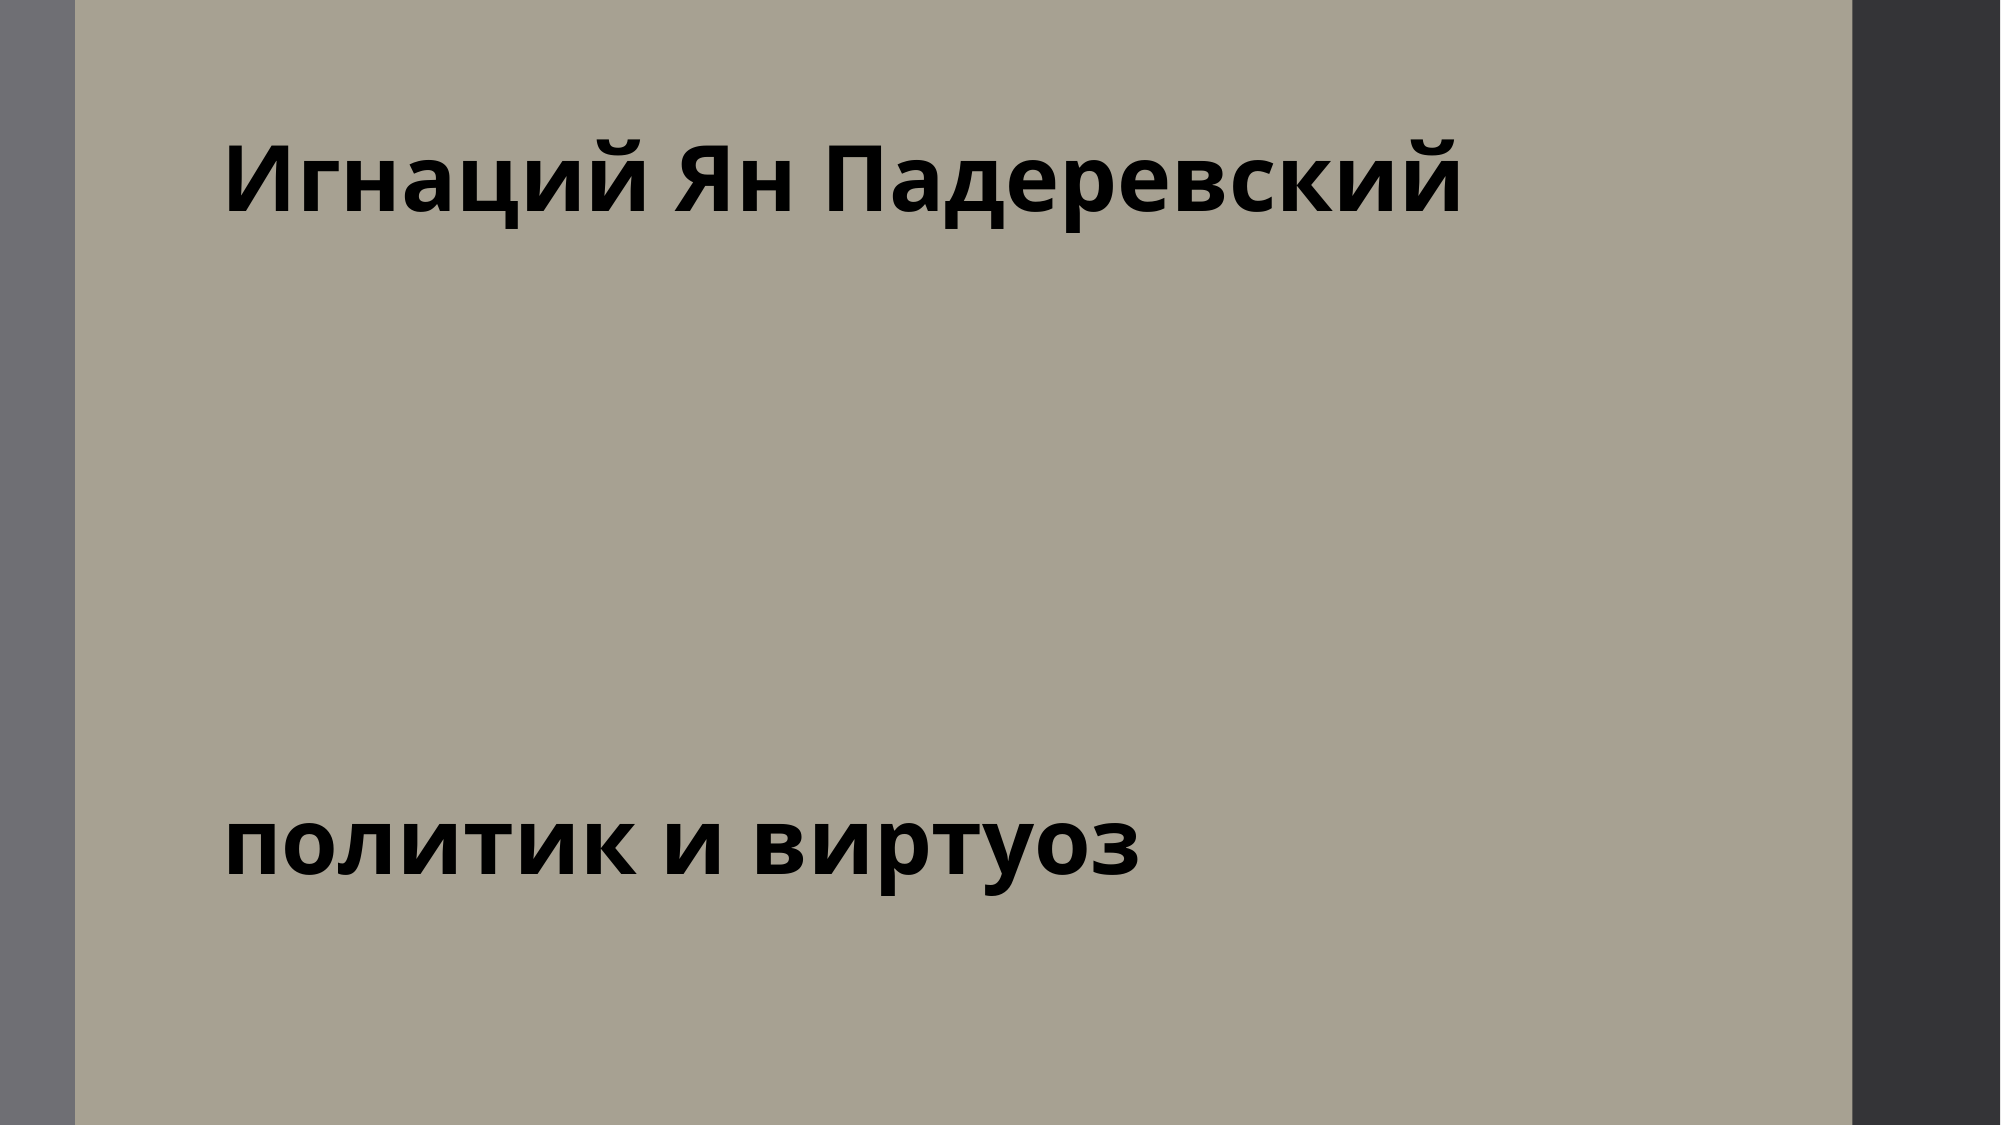

# Игнаций Ян Падеревский
политик и виртуоз